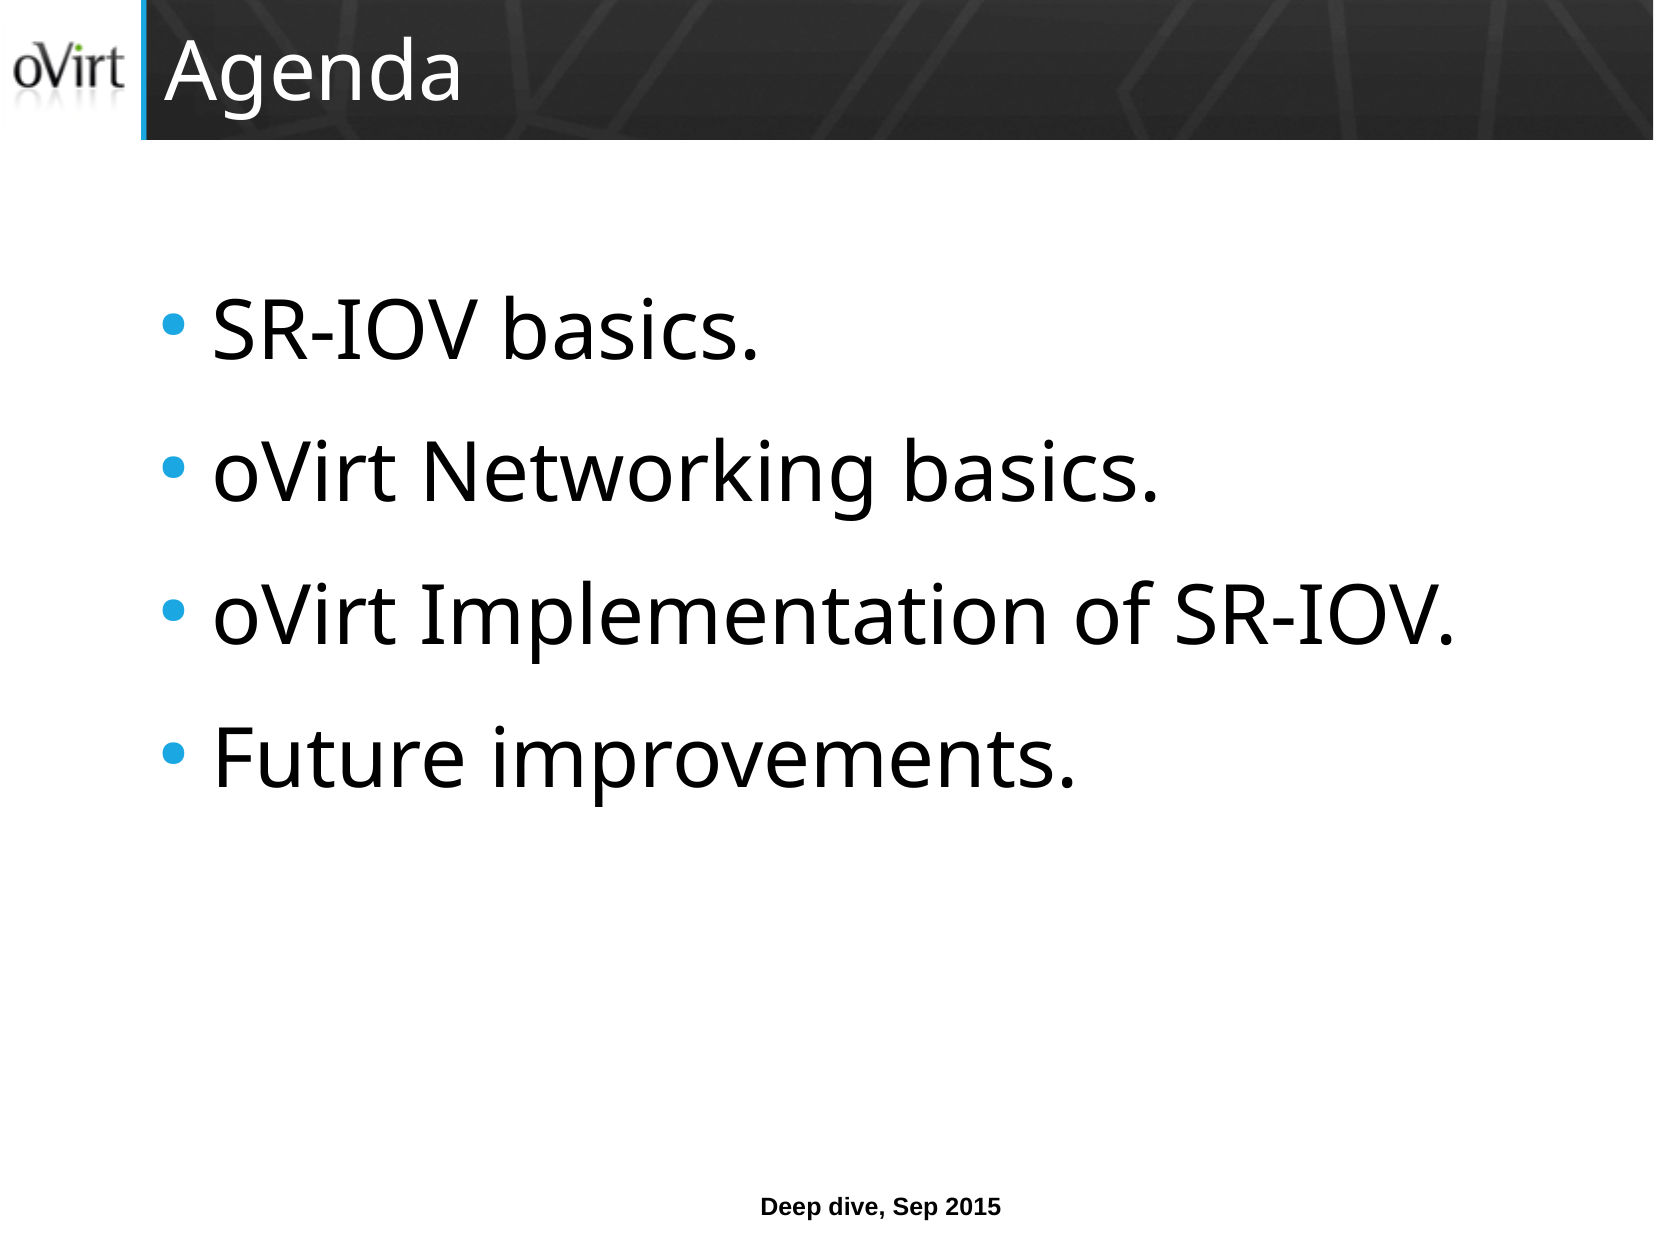

# Agenda
SR-IOV basics.
oVirt Networking basics.
oVirt Implementation of SR-IOV.
Future improvements.